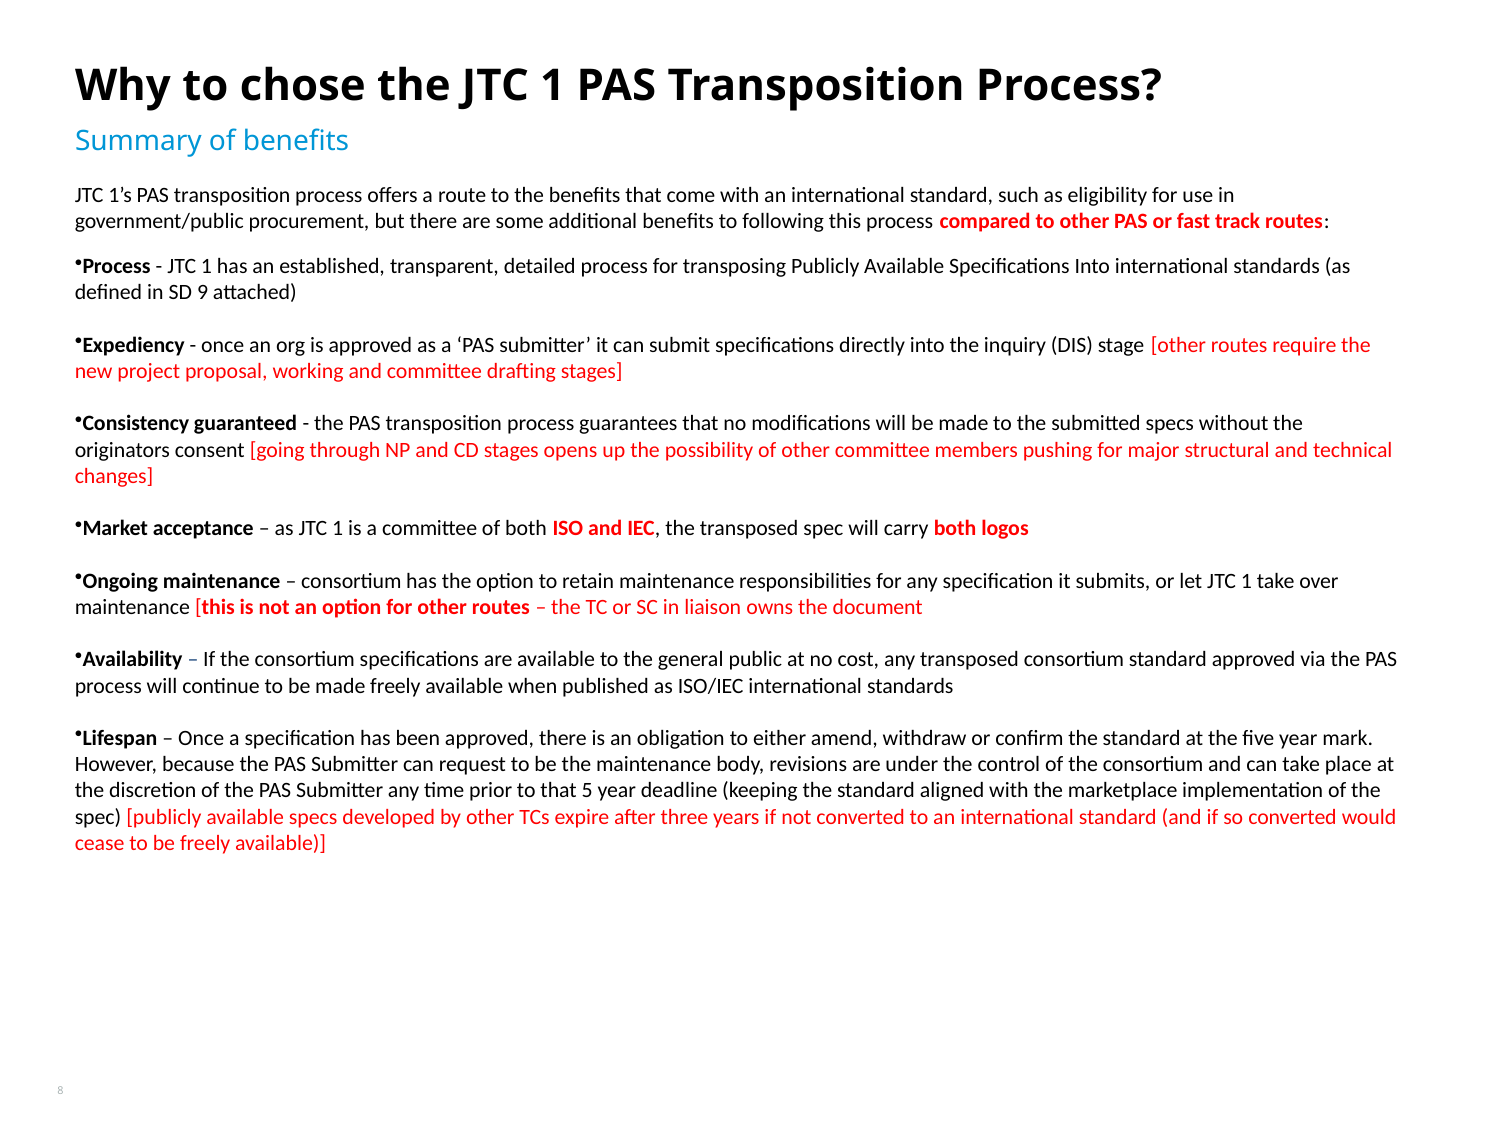

# Why to chose the JTC 1 PAS Transposition Process?
Summary of benefits
JTC 1’s PAS transposition process offers a route to the benefits that come with an international standard, such as eligibility for use in government/public procurement, but there are some additional benefits to following this process compared to other PAS or fast track routes:
Process - JTC 1 has an established, transparent, detailed process for transposing Publicly Available Specifications Into international standards (as defined in SD 9 attached)
Expediency - once an org is approved as a ‘PAS submitter’ it can submit specifications directly into the inquiry (DIS) stage [other routes require the new project proposal, working and committee drafting stages]
Consistency guaranteed - the PAS transposition process guarantees that no modifications will be made to the submitted specs without the originators consent [going through NP and CD stages opens up the possibility of other committee members pushing for major structural and technical changes]
Market acceptance – as JTC 1 is a committee of both ISO and IEC, the transposed spec will carry both logos
Ongoing maintenance – consortium has the option to retain maintenance responsibilities for any specification it submits, or let JTC 1 take over maintenance [this is not an option for other routes – the TC or SC in liaison owns the document
Availability – If the consortium specifications are available to the general public at no cost, any transposed consortium standard approved via the PAS process will continue to be made freely available when published as ISO/IEC international standards
Lifespan – Once a specification has been approved, there is an obligation to either amend, withdraw or confirm the standard at the five year mark. However, because the PAS Submitter can request to be the maintenance body, revisions are under the control of the consortium and can take place at the discretion of the PAS Submitter any time prior to that 5 year deadline (keeping the standard aligned with the marketplace implementation of the spec) [publicly available specs developed by other TCs expire after three years if not converted to an international standard (and if so converted would cease to be freely available)]